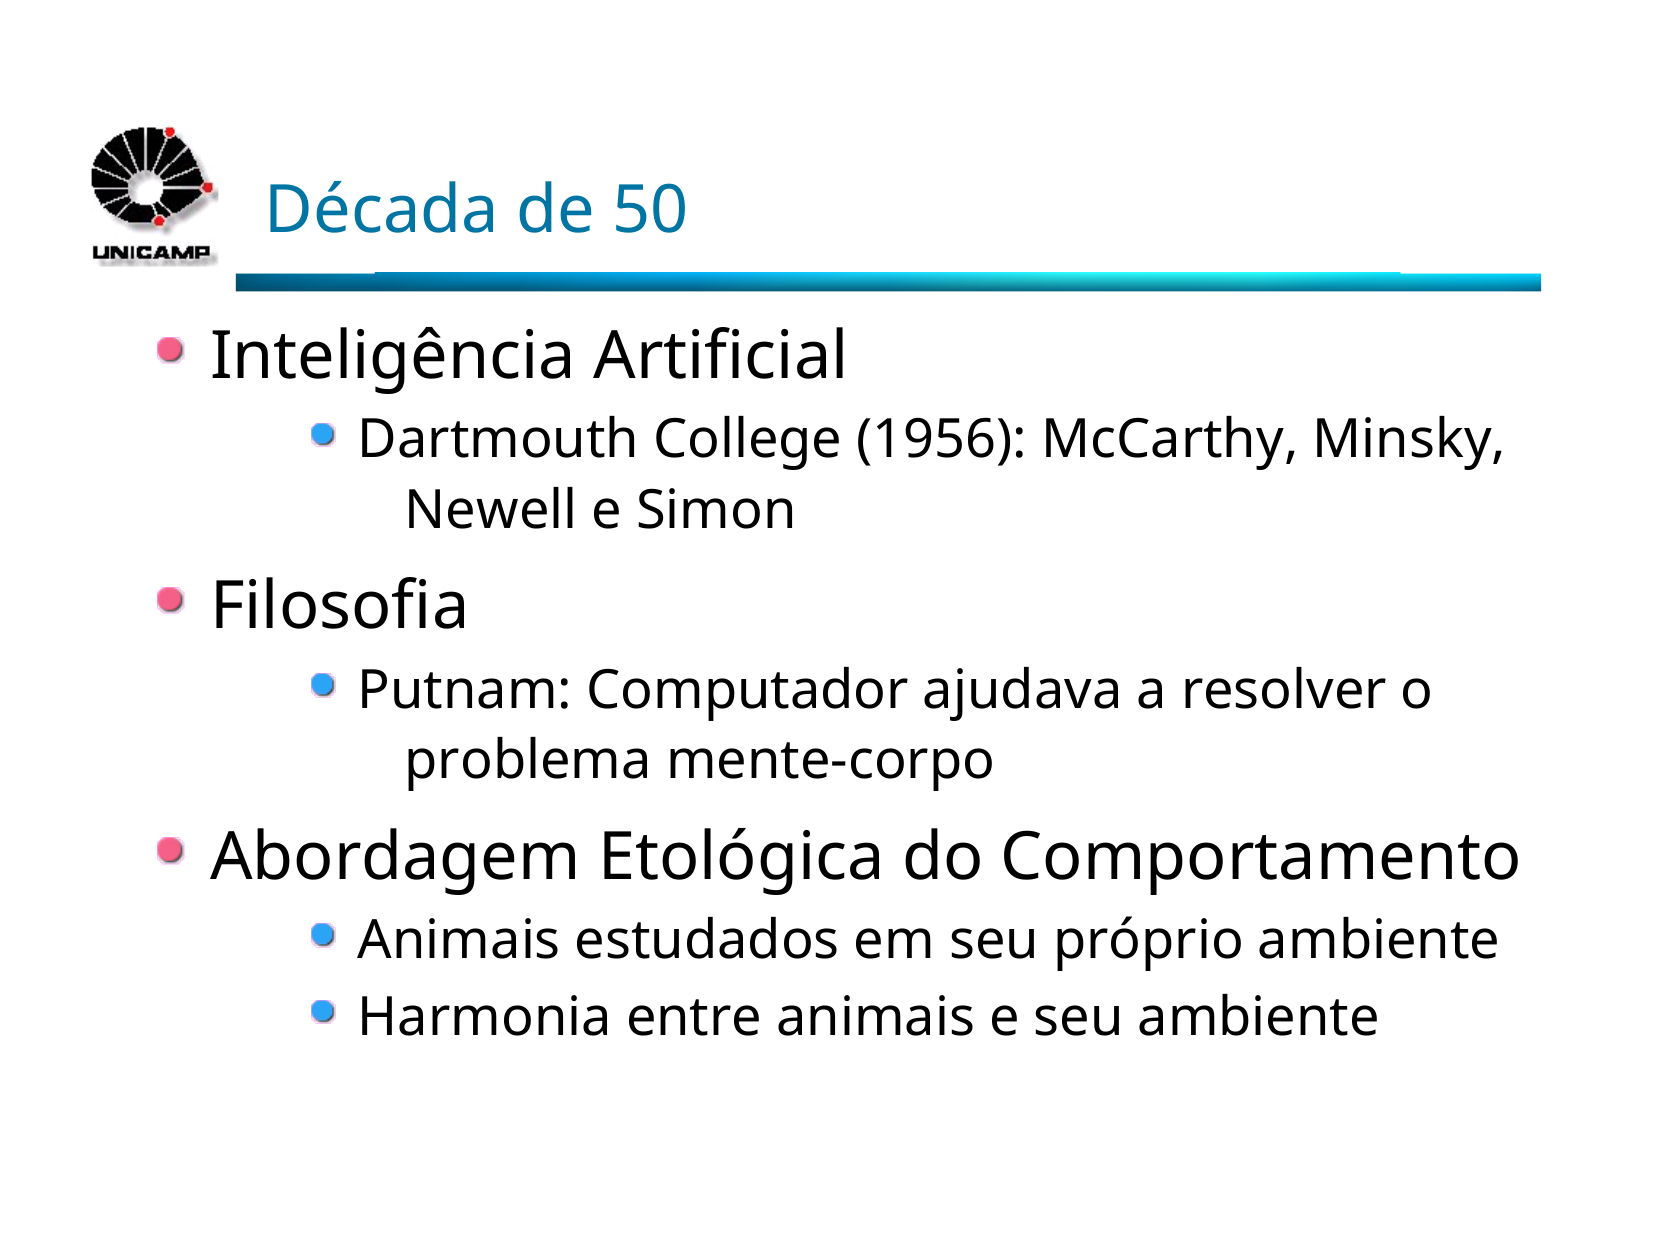

# Década de 50
Inteligência Artificial
Dartmouth College (1956): McCarthy, Minsky, Newell e Simon
Filosofia
Putnam: Computador ajudava a resolver o problema mente-corpo
Abordagem Etológica do Comportamento
Animais estudados em seu próprio ambiente
Harmonia entre animais e seu ambiente